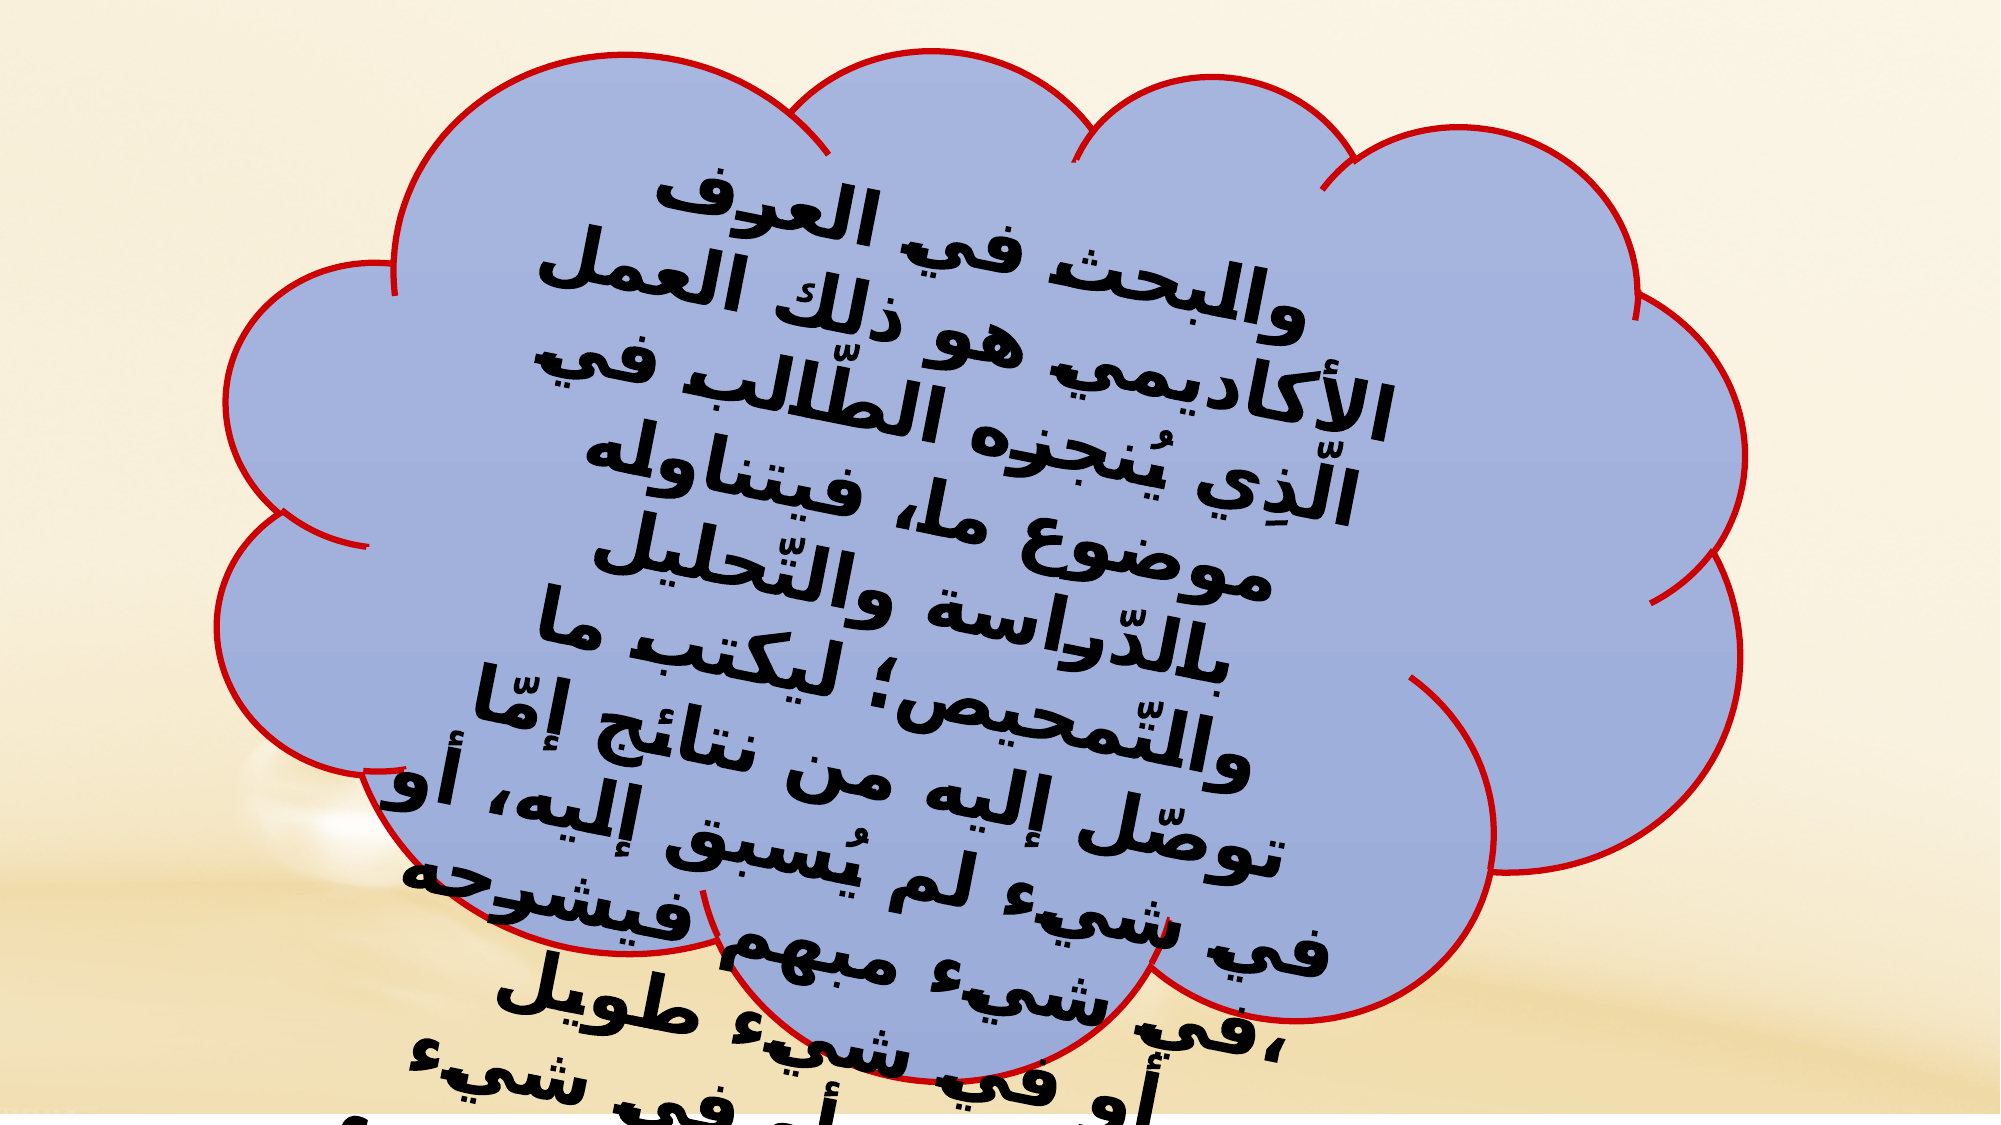

والبحث في العرف الأكاديمي هو ذلك العمل الّذِي يُنجزه الطّالب في موضوع ما، فيتناوله بالدّراسة والتّحليل والتّمحيص؛ ليكتب ما توصّل إليه من نتائج إمّا في شيء لم يُسبق إليه، أو في شيء مبهم فيشرحه، أو في شيء طويل فيختصره، أو في شيء ناقص فيُتمه، أو في شيء متفرقٍ فيجمعه، أو في شيء أخطأ فيه مصنّفه فَيُصلحه